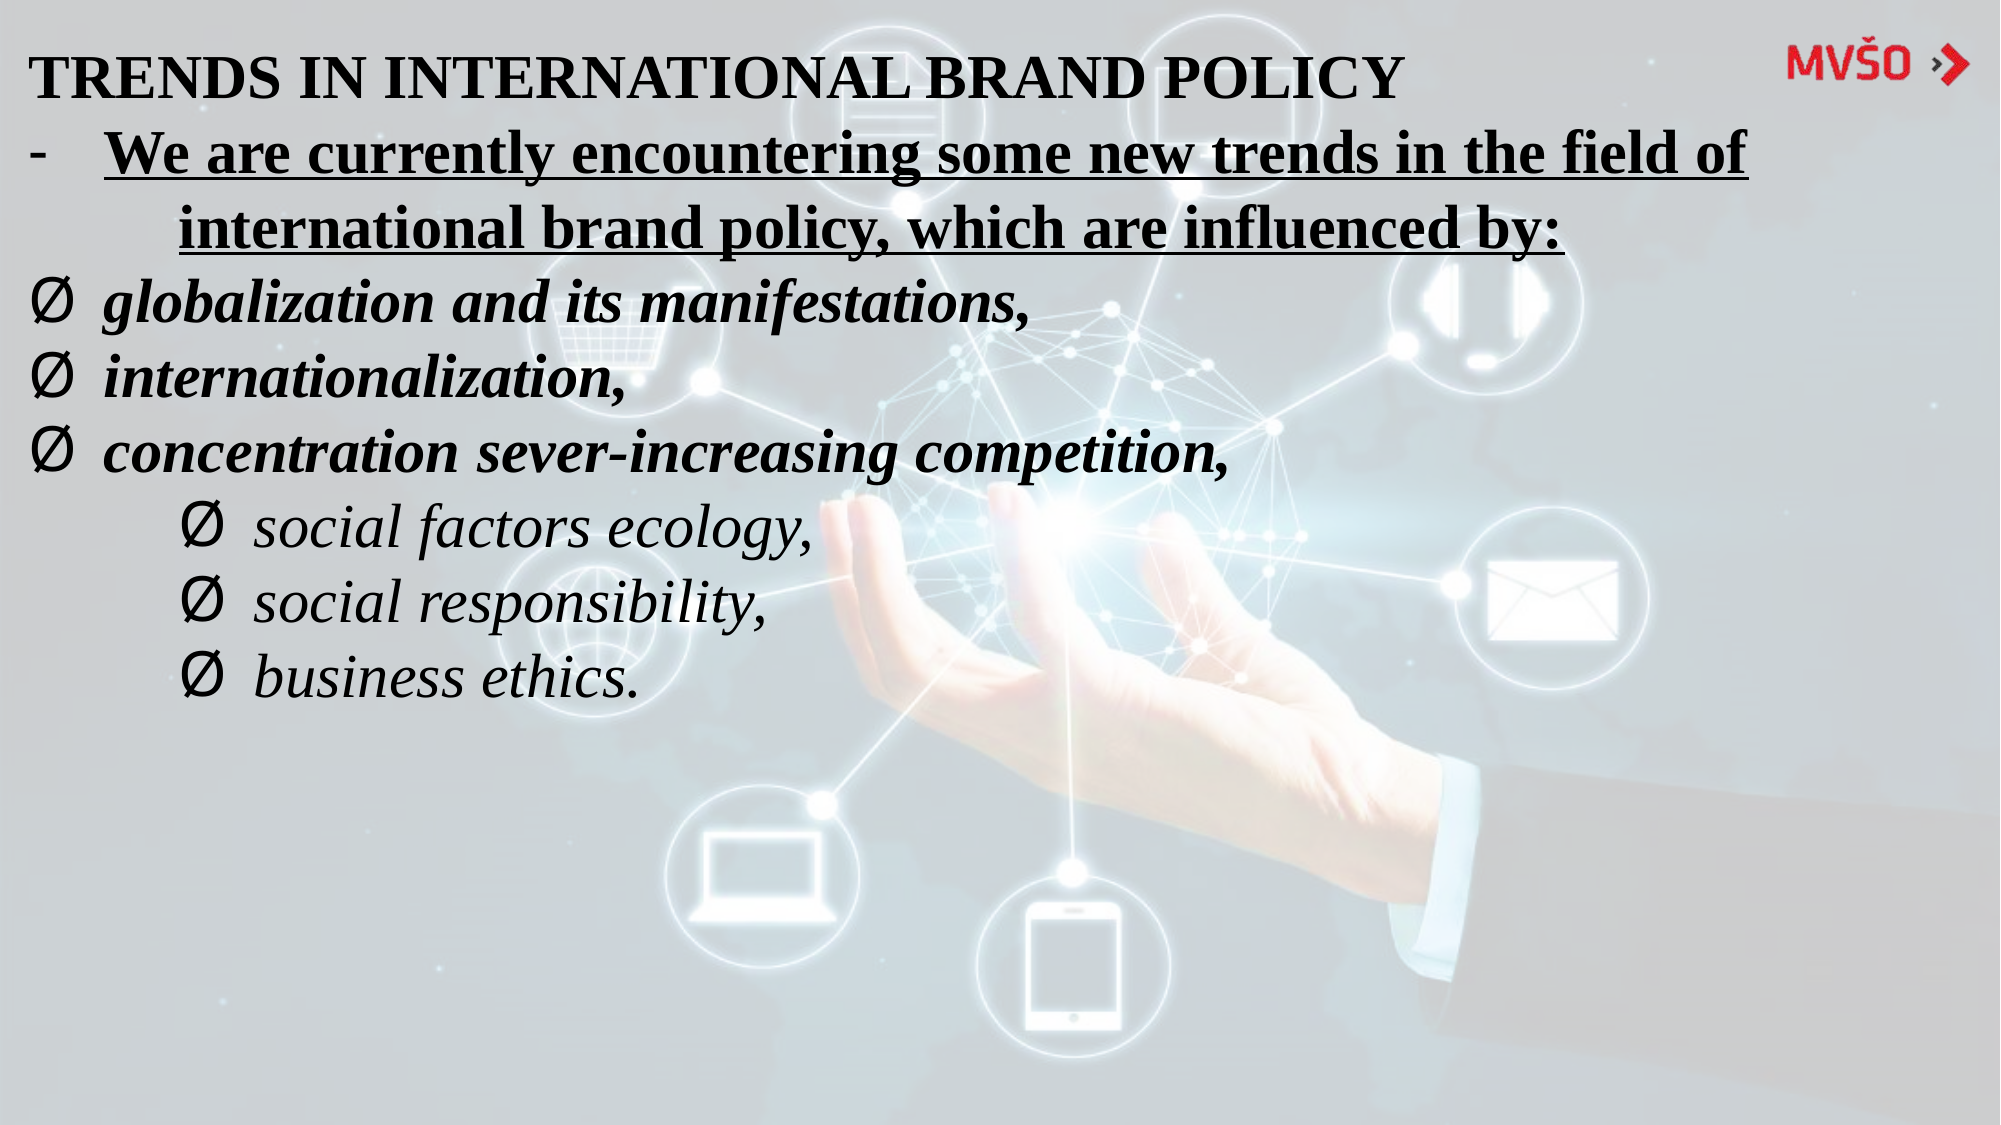

TRENDS IN INTERNATIONAL BRAND POLICY
We are currently encountering some new trends in the field of international brand policy, which are influenced by:
globalization and its manifestations,
internationalization,
concentration sever-increasing competition,
social factors ecology,
social responsibility,
business ethics.